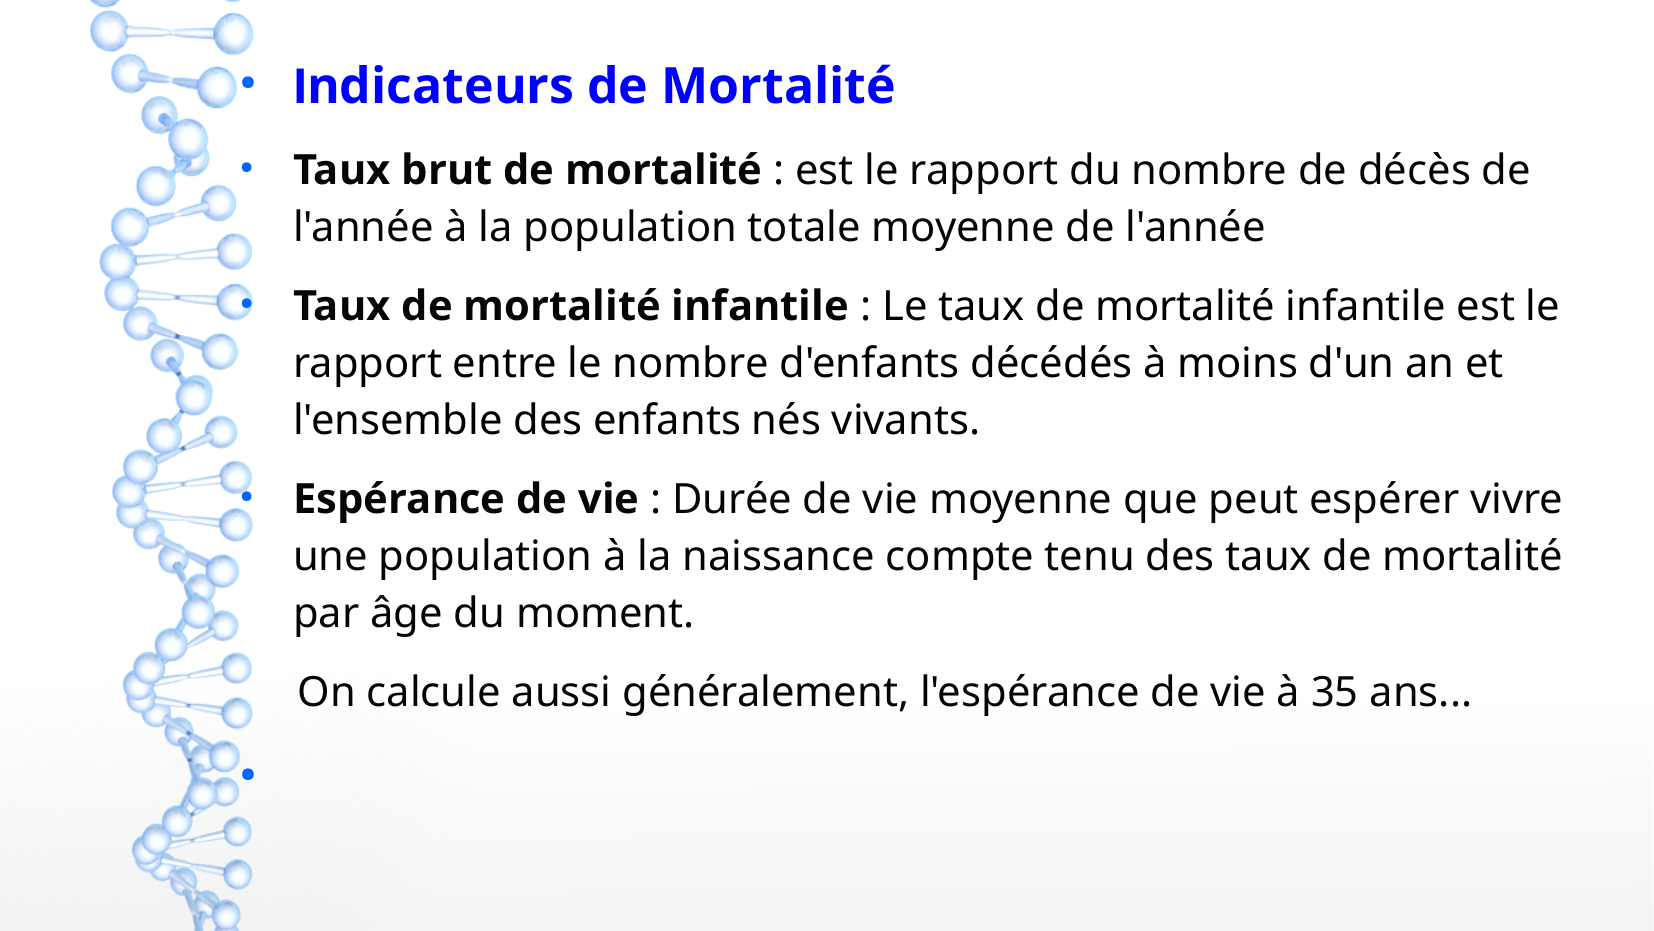

# Indicateurs de Mortalité
Taux brut de mortalité : est le rapport du nombre de décès de l'année à la population totale moyenne de l'année
Taux de mortalité infantile : Le taux de mortalité infantile est le rapport entre le nombre d'enfants décédés à moins d'un an et l'ensemble des enfants nés vivants.
Espérance de vie : Durée de vie moyenne que peut espérer vivre une population à la naissance compte tenu des taux de mortalité par âge du moment.
 On calcule aussi généralement, l'espérance de vie à 35 ans...